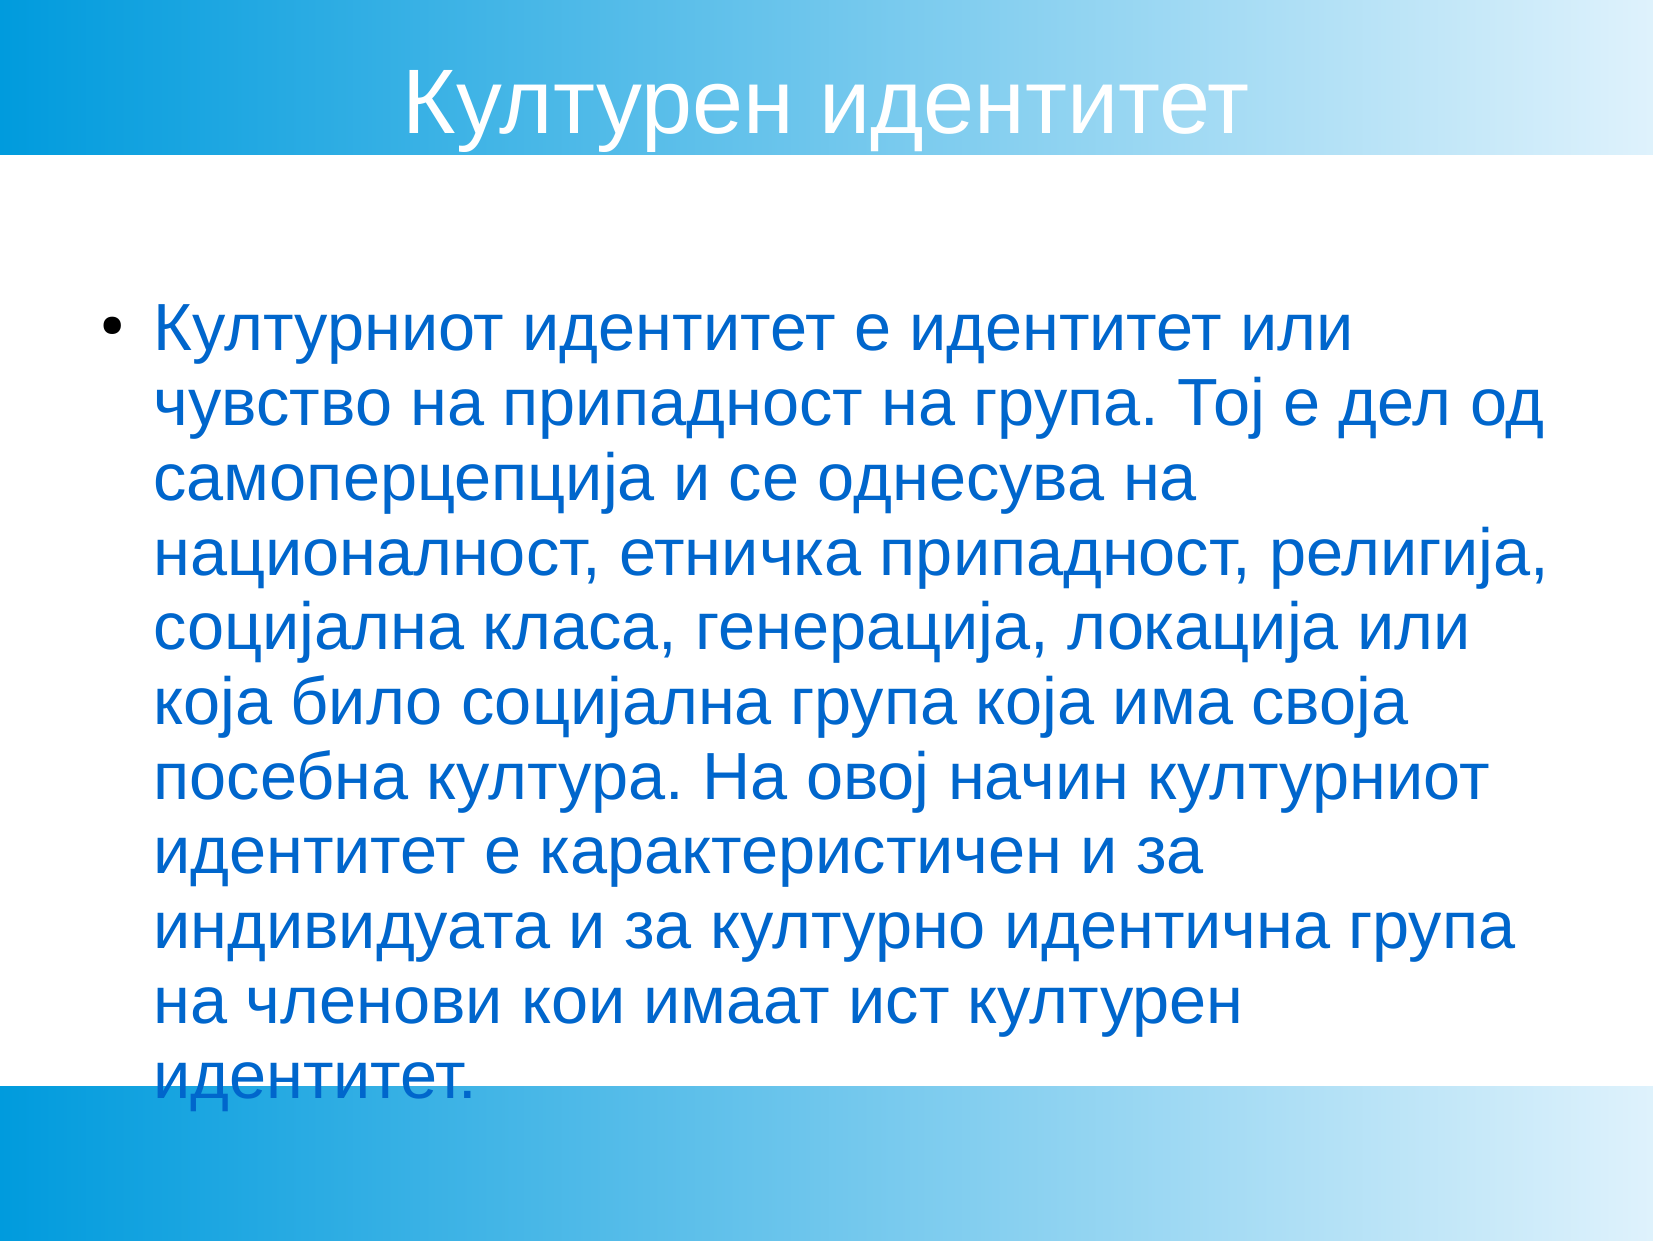

# Културен идентитет
Културниот идентитет е идентитет или чувство на припадност на група. Тој е дел од самоперцепција и се однесува на националност, етничка припадност, религија, социјална класа, генерација, локација или која било социјална група која има своја посебна култура. На овој начин културниот идентитет е карактеристичен и за индивидуата и за културно идентична група на членови кои имаат ист културен идентитет.